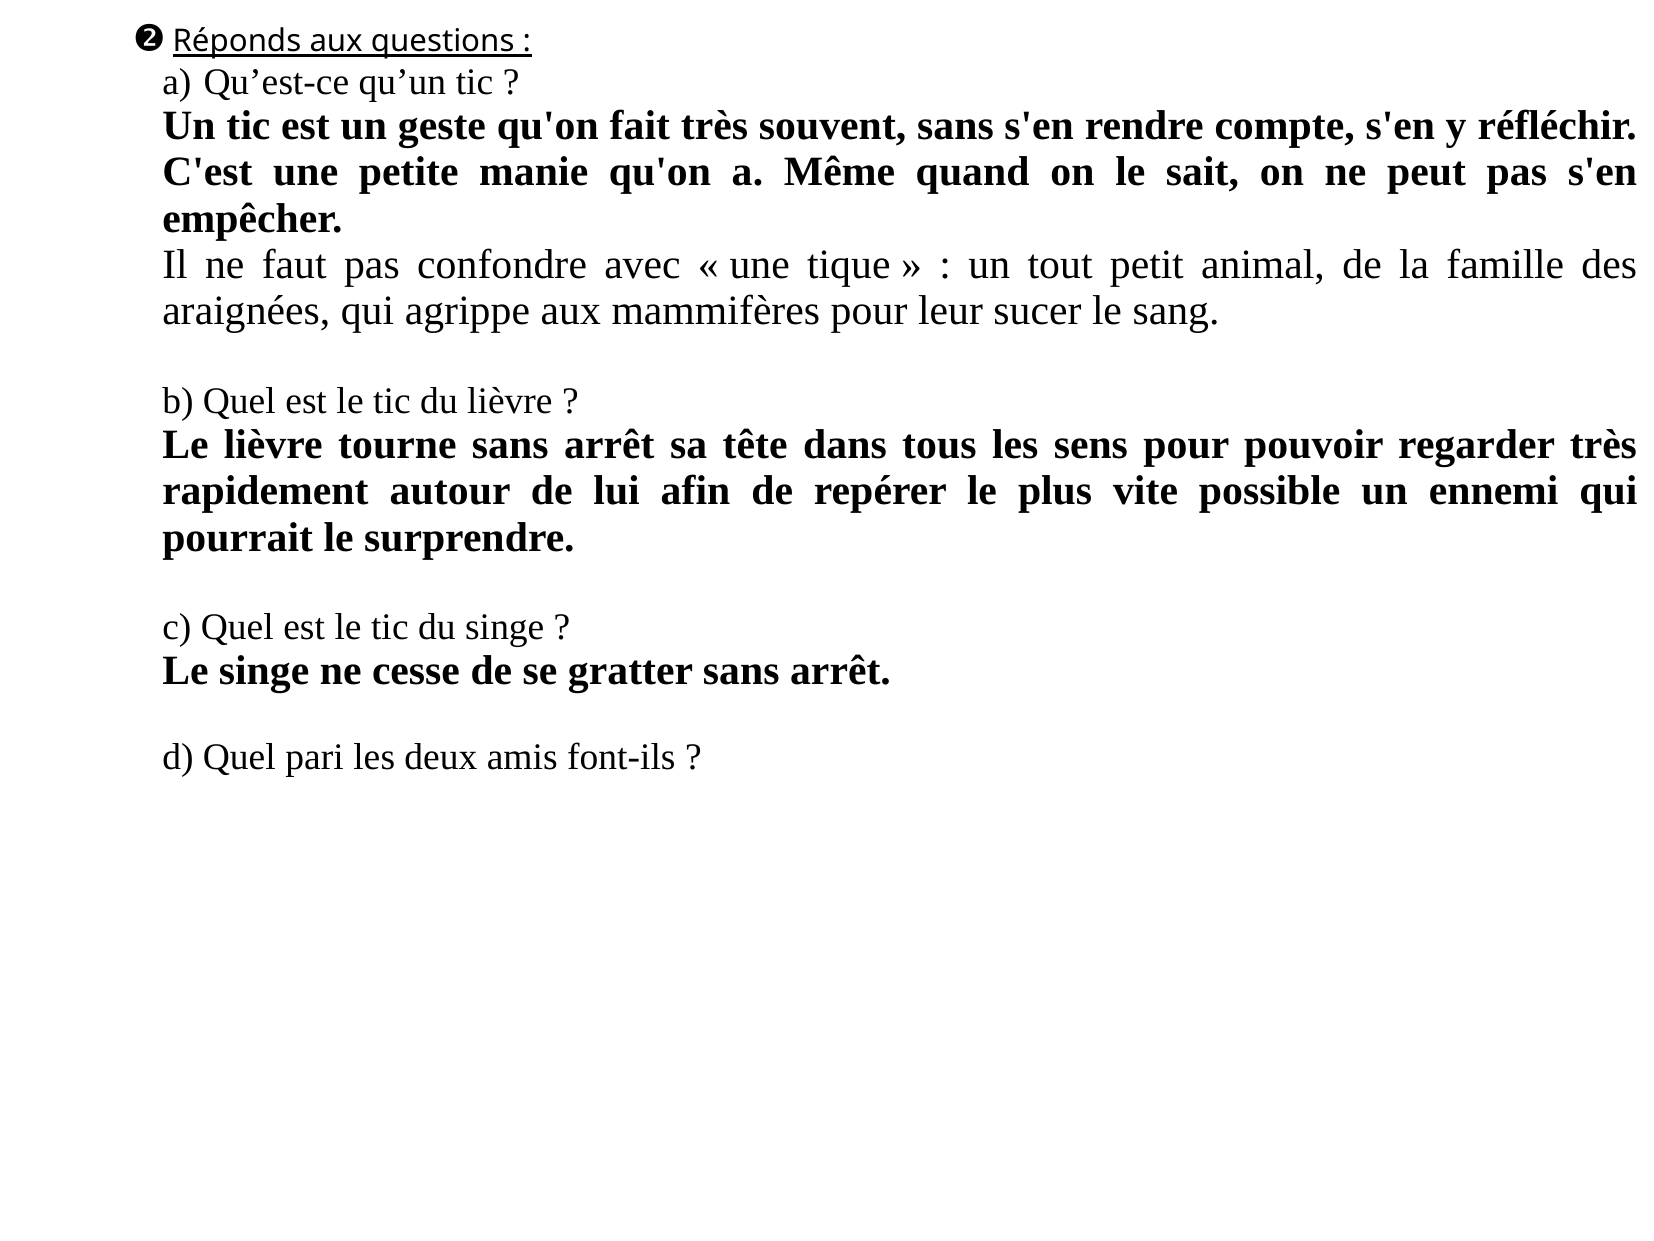

v Réponds aux questions :
a)	Qu’est-ce qu’un tic ?
Un tic est un geste qu'on fait très souvent, sans s'en rendre compte, s'en y réfléchir. C'est une petite manie qu'on a. Même quand on le sait, on ne peut pas s'en empêcher.
Il ne faut pas confondre avec « une tique » : un tout petit animal, de la famille des araignées, qui agrippe aux mammifères pour leur sucer le sang.
b) Quel est le tic du lièvre ?
Le lièvre tourne sans arrêt sa tête dans tous les sens pour pouvoir regarder très rapidement autour de lui afin de repérer le plus vite possible un ennemi qui pourrait le surprendre.
c) Quel est le tic du singe ?
Le singe ne cesse de se gratter sans arrêt.
d) Quel pari les deux amis font-ils ?